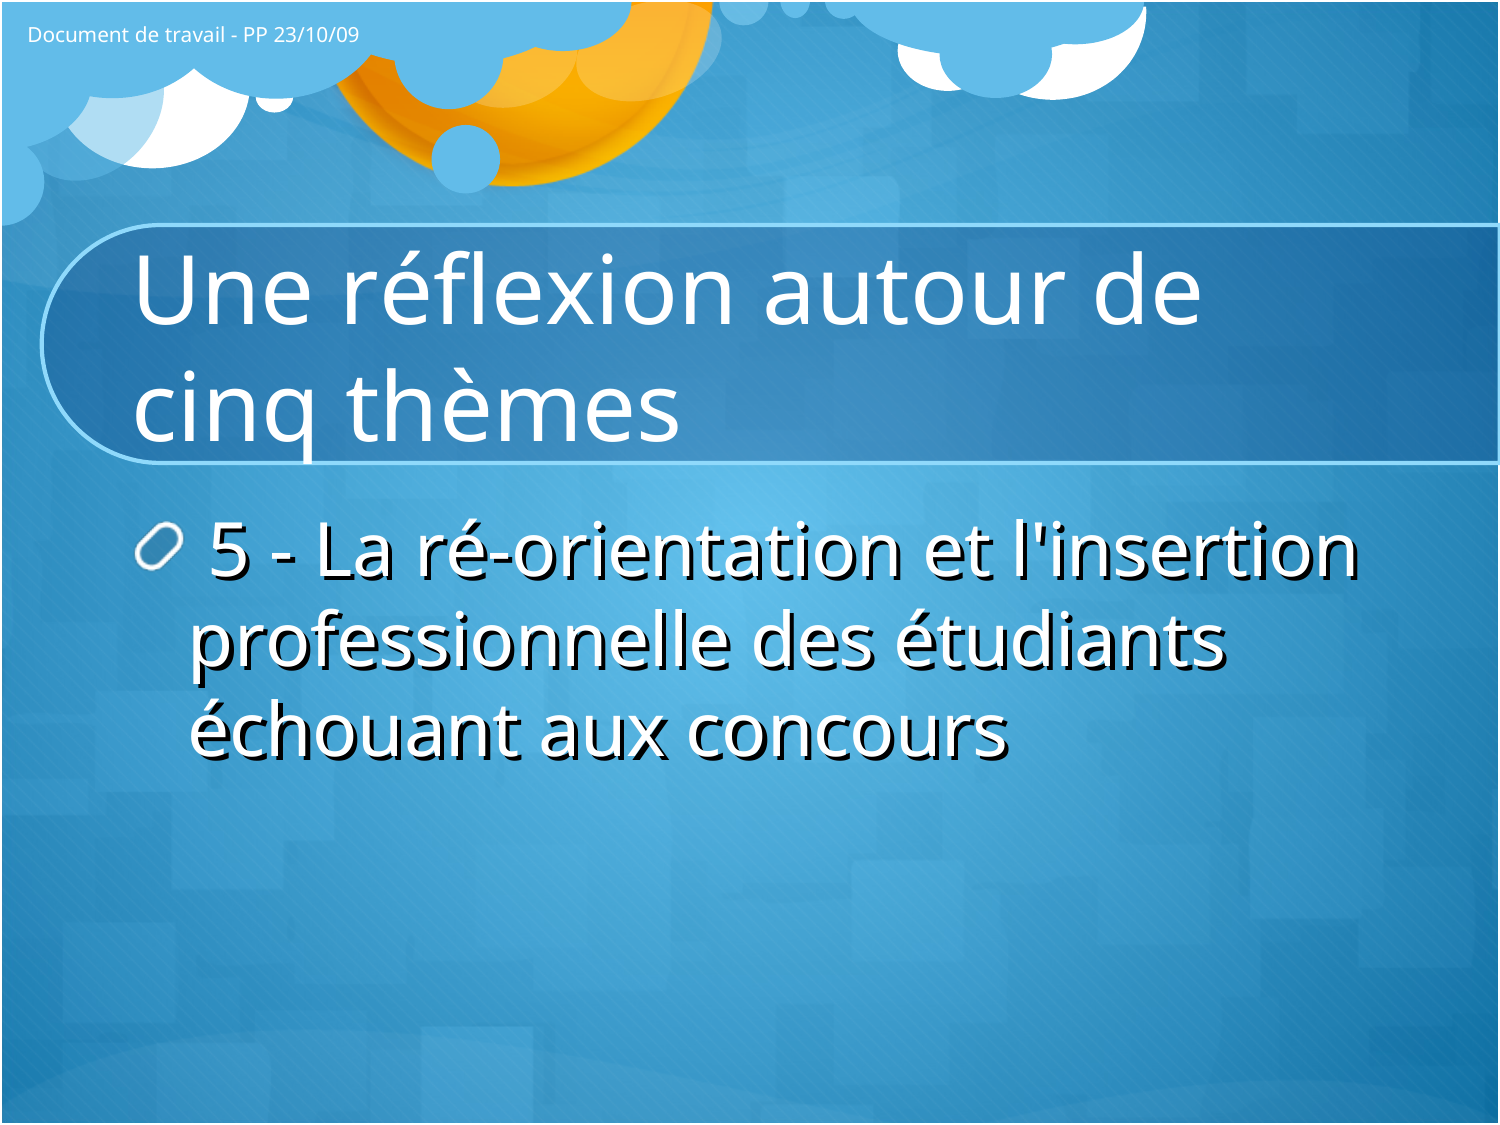

Document de travail - PP 23/10/09
Une réflexion autour de cinq thèmes
 5 - La ré-orientation et l'insertion professionnelle des étudiants échouant aux concours